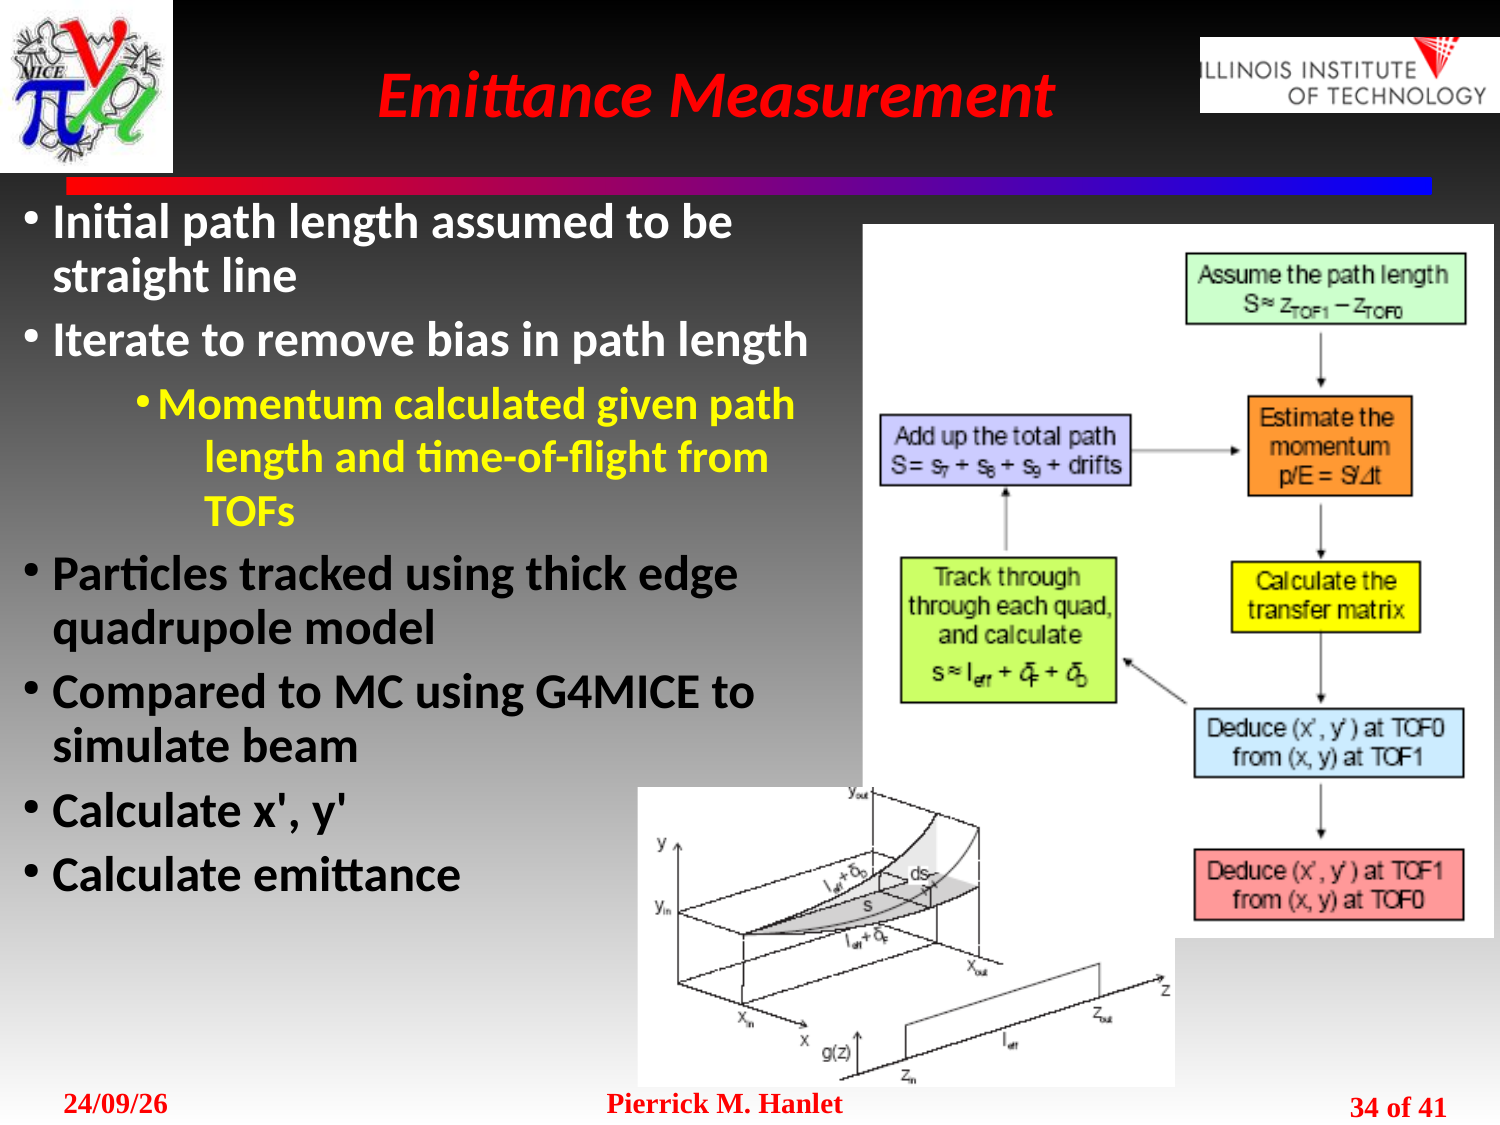

# Emittance Measurement
Initial path length assumed to be straight line
Iterate to remove bias in path length
Momentum calculated given path length and time-of-flight from TOFs
Particles tracked using thick edge quadrupole model
Compared to MC using G4MICE to simulate beam
Calculate x', y'
Calculate emittance
34
Pierrick Hanlet